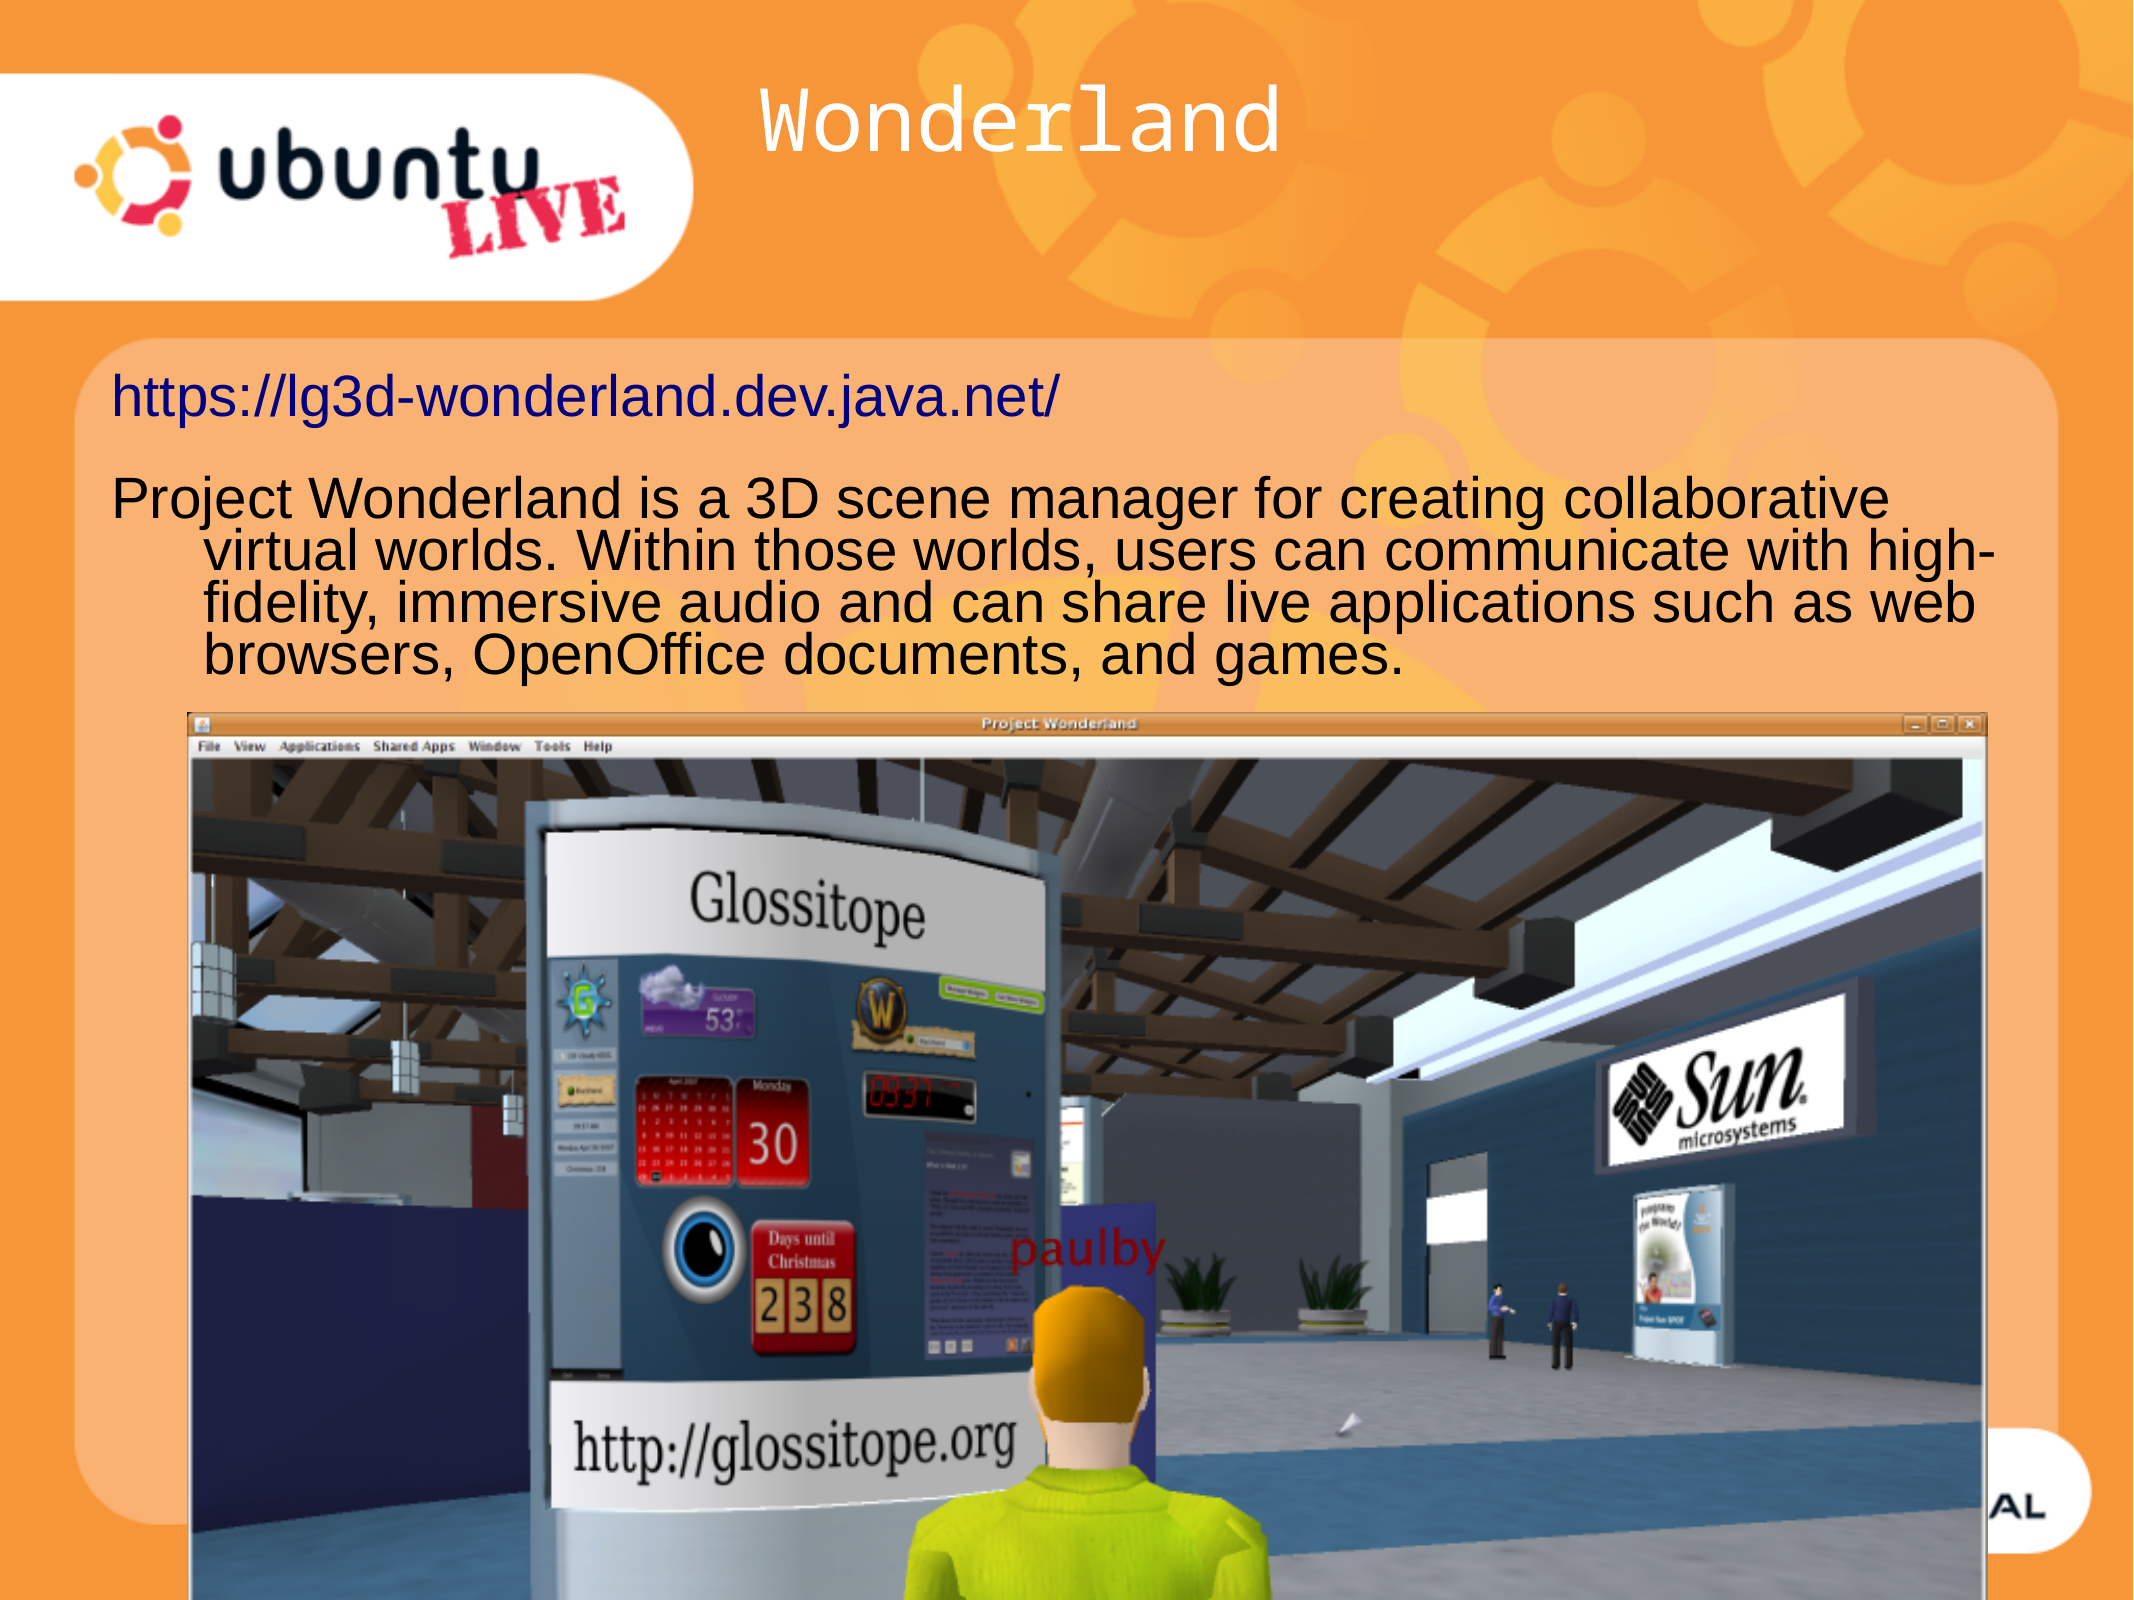

Wonderland
# https://lg3d-wonderland.dev.java.net/
Project Wonderland is a 3D scene manager for creating collaborative virtual worlds. Within those worlds, users can communicate with high-fidelity, immersive audio and can share live applications such as web browsers, OpenOffice documents, and games.